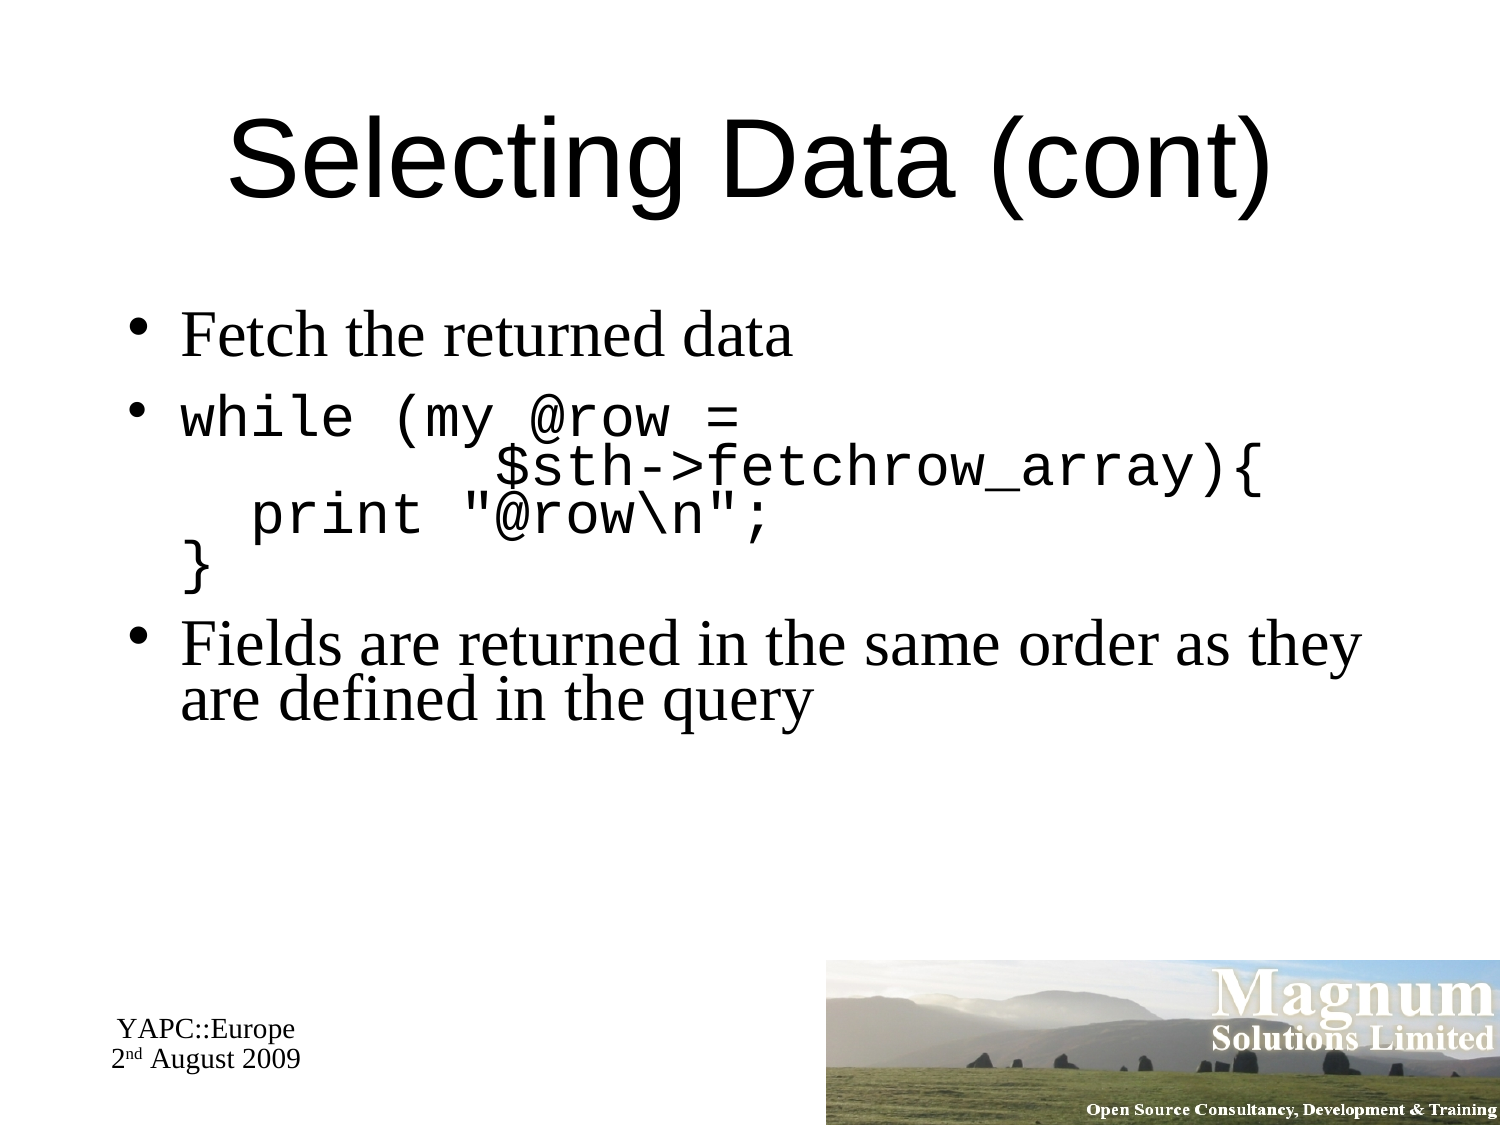

# Selecting Data (cont)
Fetch the returned data
while (my @row =
 $sth->fetchrow_array){
 print "@row\n";
}
Fields are returned in the same order as they are defined in the query
129